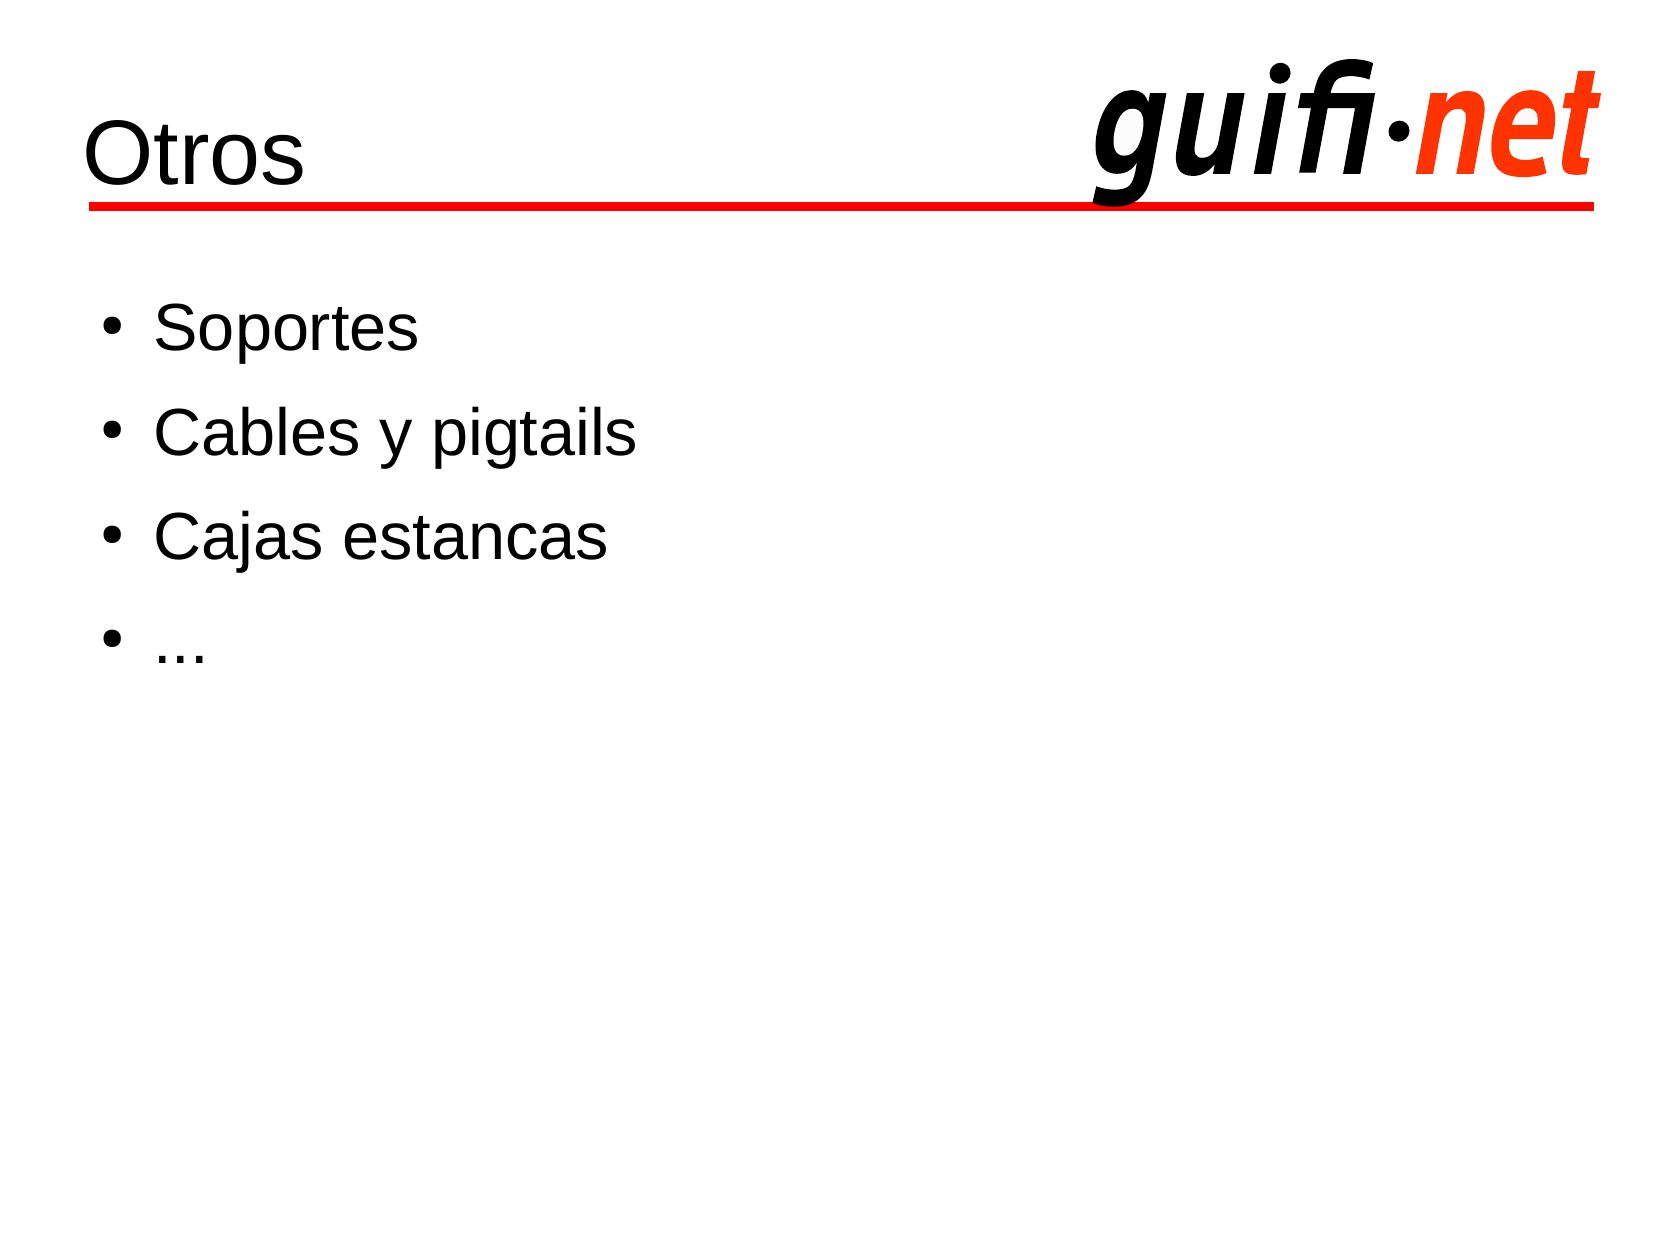

# Otros
Soportes
Cables y pigtails
Cajas estancas
...